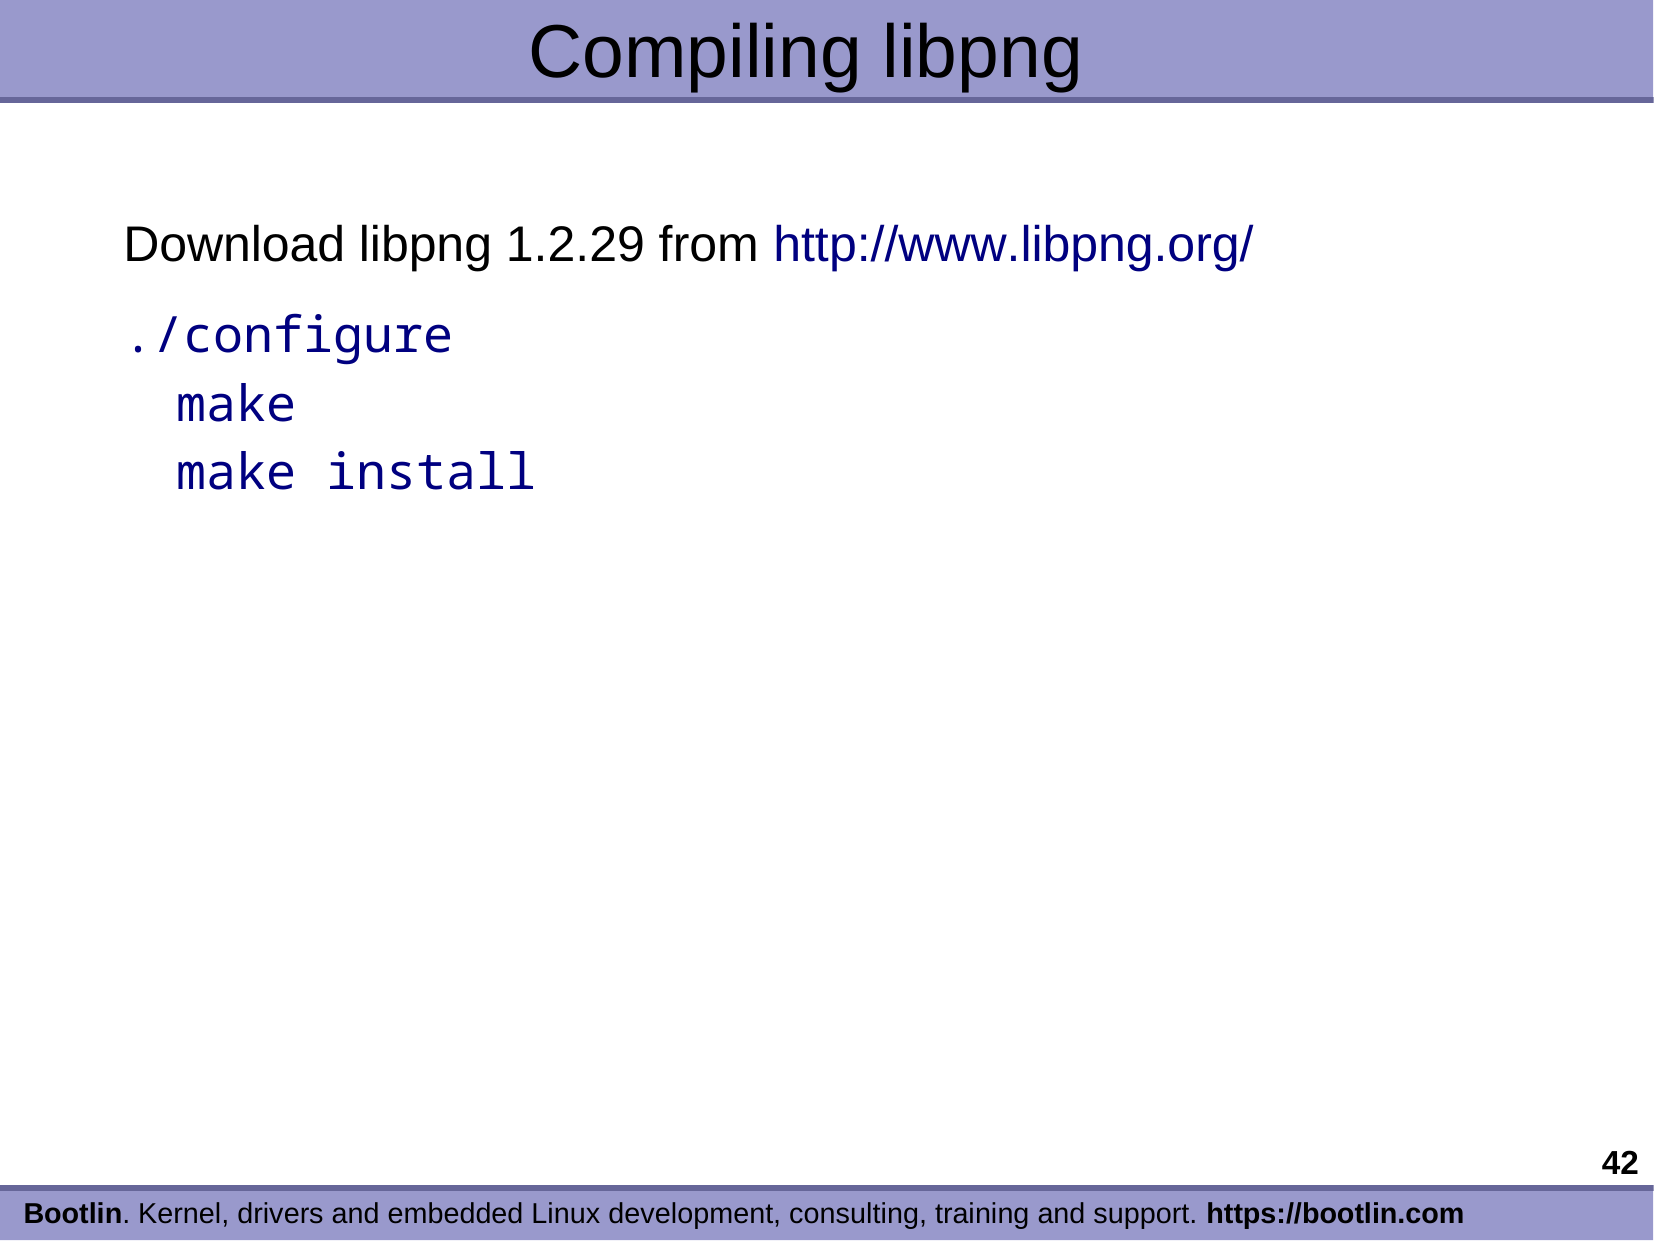

# Compiling libpng
Download libpng 1.2.29 from http://www.libpng.org/
./configure
make
make install